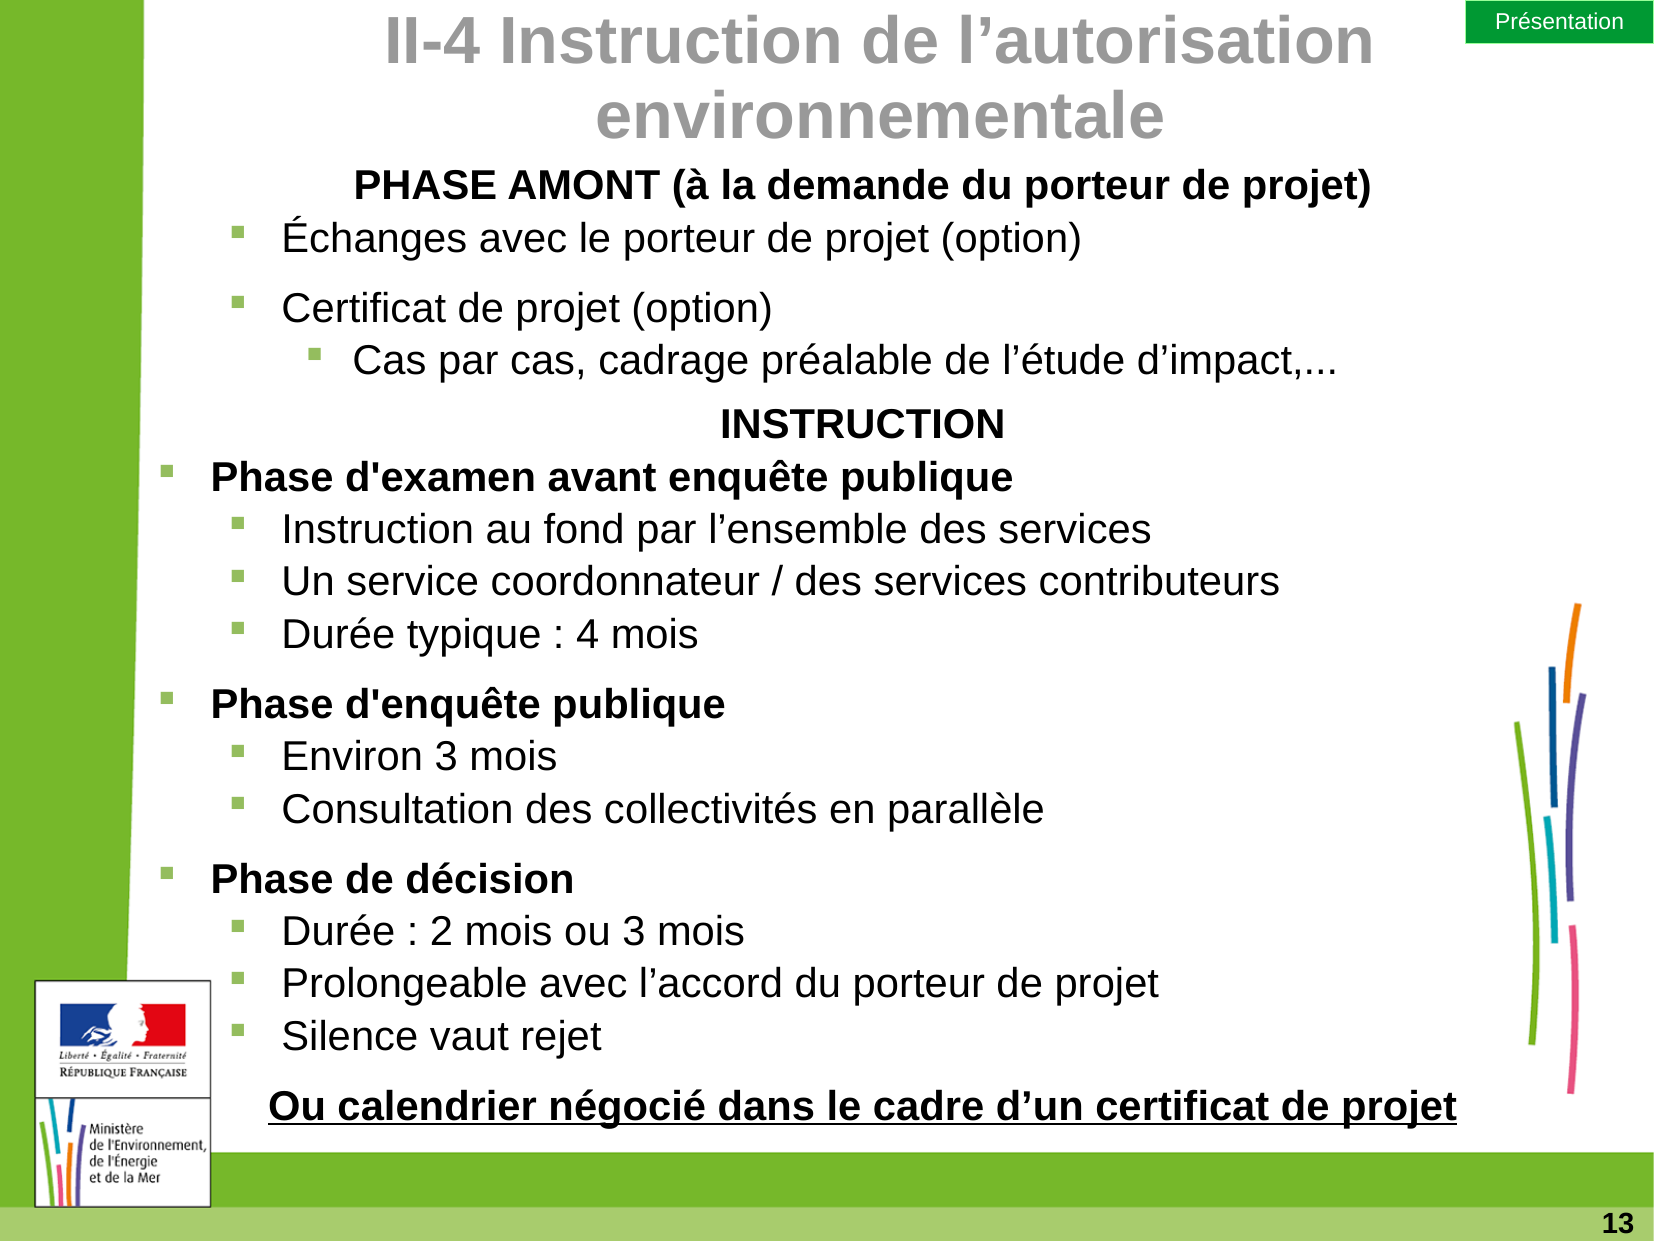

Présentation
# II-4 Instruction de l’autorisation environnementale
PHASE AMONT (à la demande du porteur de projet)
Échanges avec le porteur de projet (option)
Certificat de projet (option)
Cas par cas, cadrage préalable de l’étude d’impact,...
INSTRUCTION
Phase d'examen avant enquête publique
Instruction au fond par l’ensemble des services
Un service coordonnateur / des services contributeurs
Durée typique : 4 mois
Phase d'enquête publique
Environ 3 mois
Consultation des collectivités en parallèle
Phase de décision
Durée : 2 mois ou 3 mois
Prolongeable avec l’accord du porteur de projet
Silence vaut rejet
Ou calendrier négocié dans le cadre d’un certificat de projet